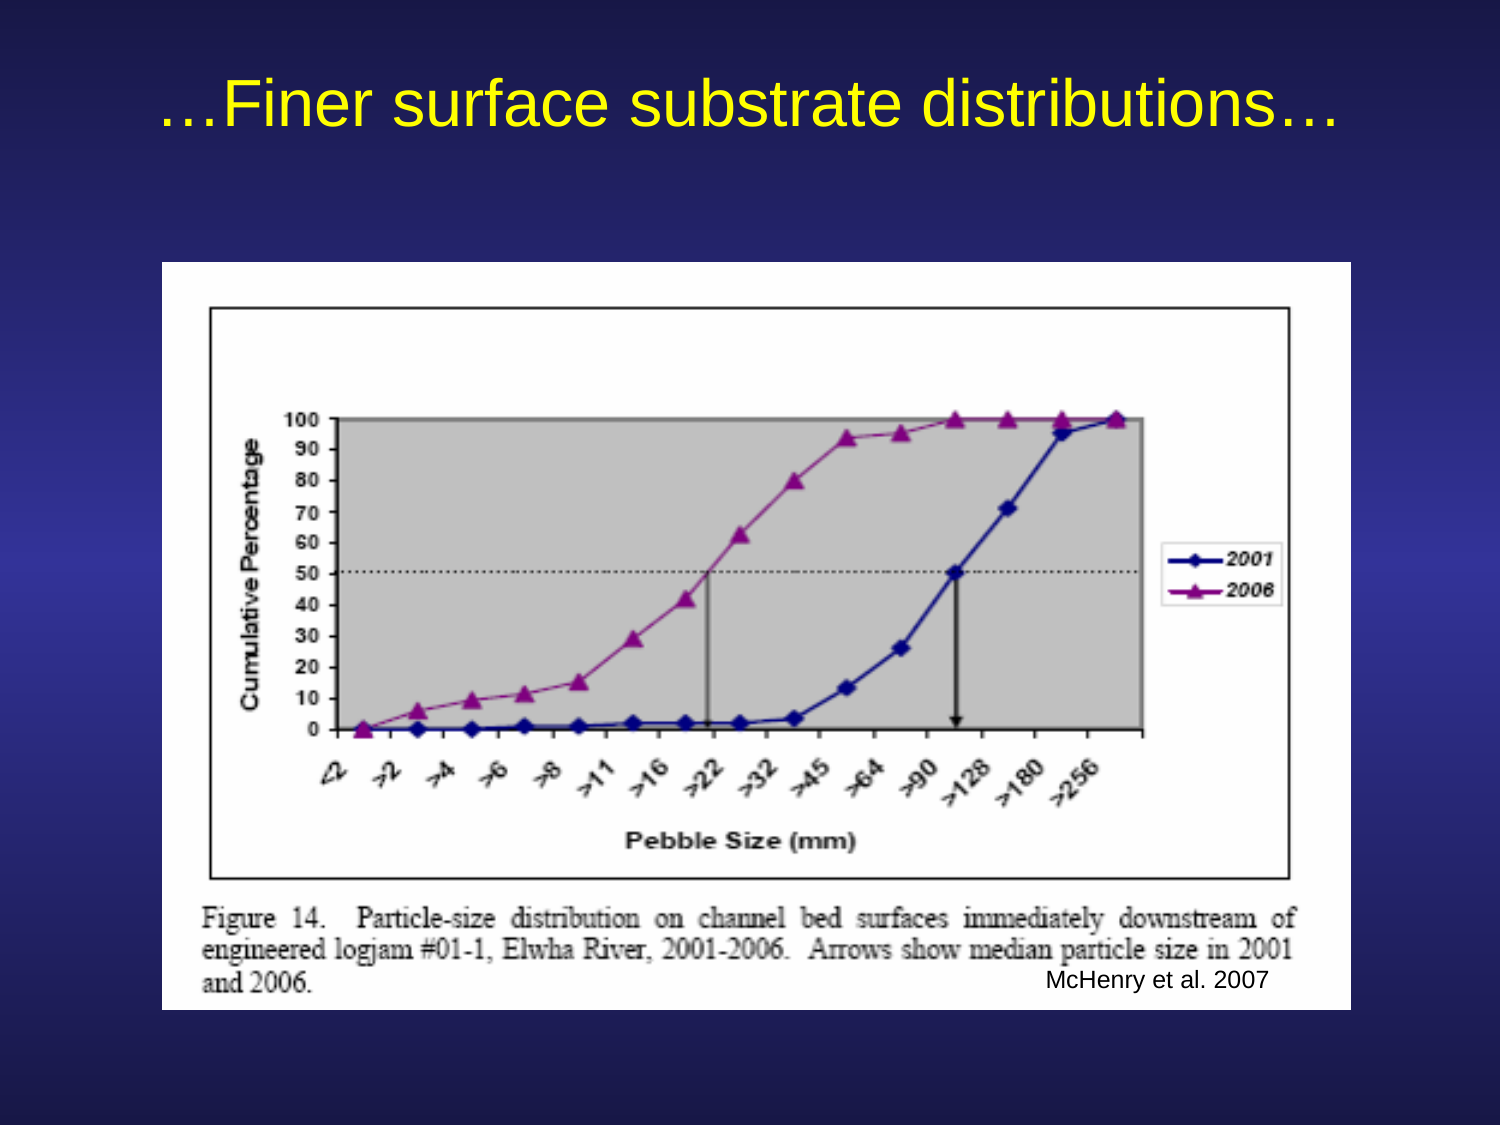

# …Finer surface substrate distributions…
McHenry et al. 2007